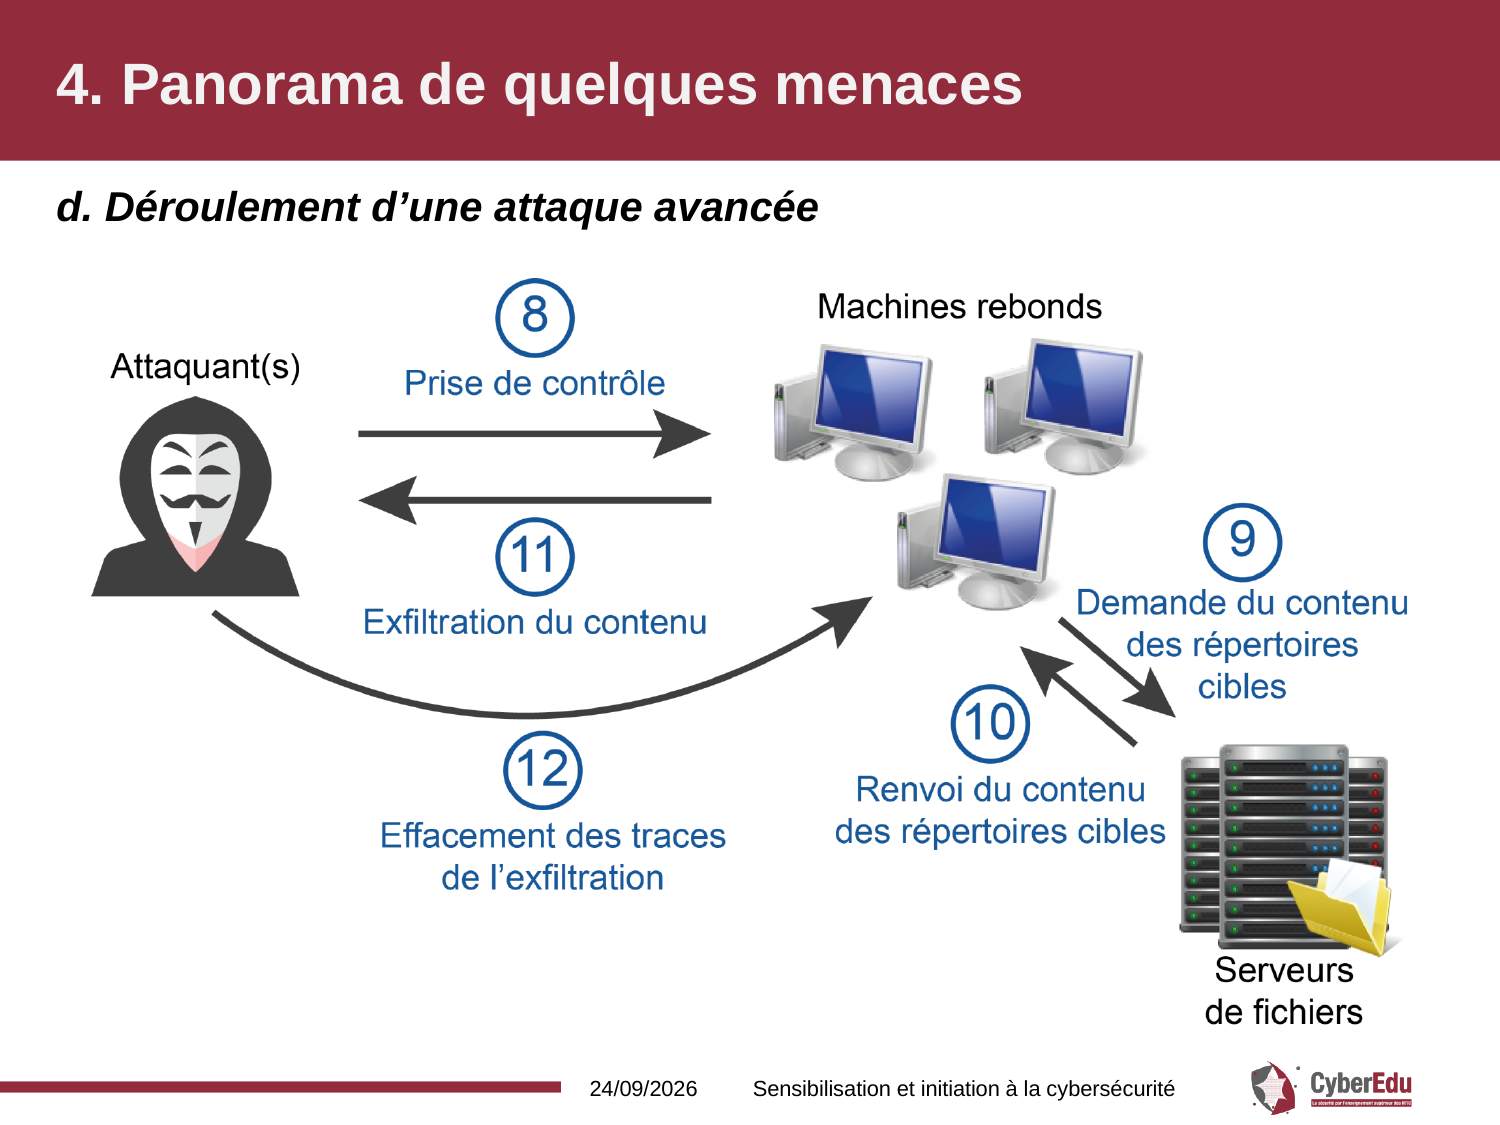

# 4. Panorama de quelques menaces
d. Déroulement d’une attaque avancée
Sensibilisation et initiation à la cybersécurité